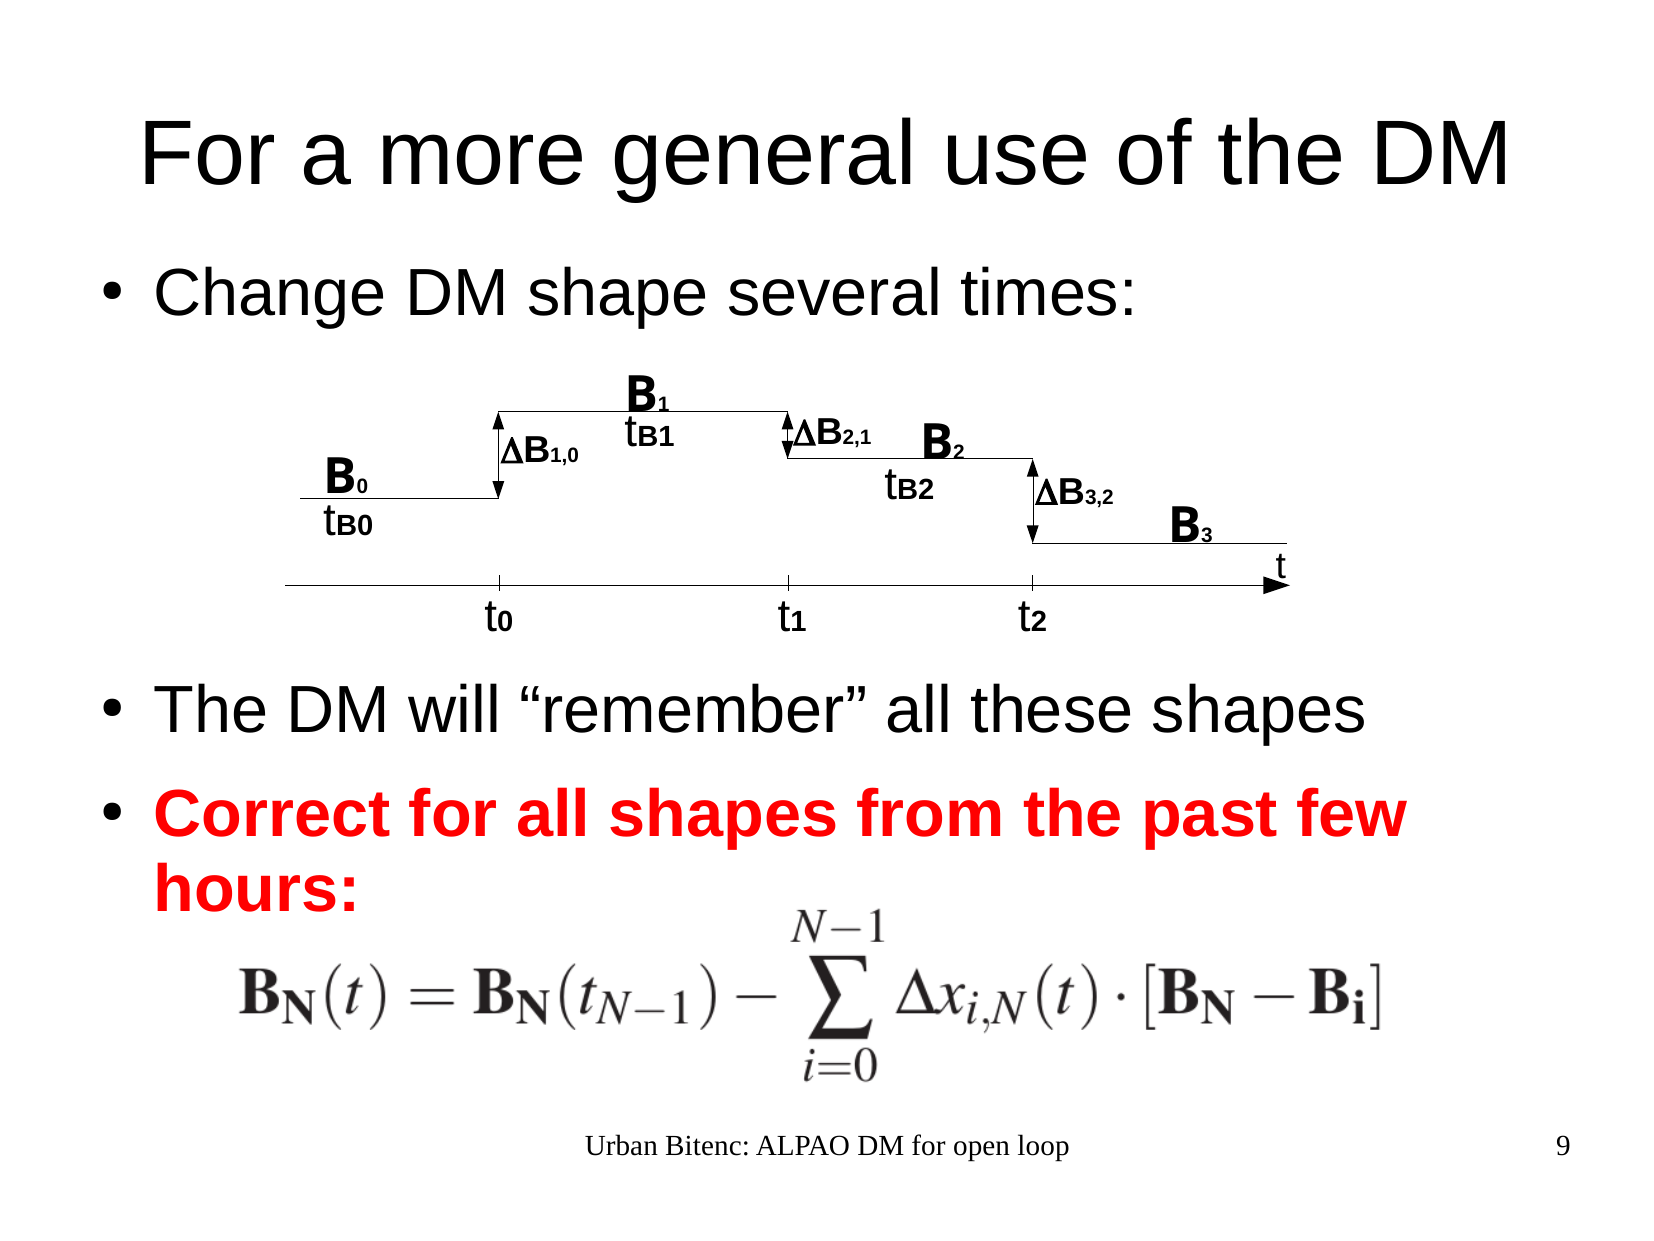

# For a more general use of the DM
Change DM shape several times:
The DM will “remember” all these shapes
Correct for all shapes from the past few hours:
B1
tB1
B2
DB2,1
DB1,0
B0
tB2
DB3,2
B3
tB0
t
t0
t1
t2
Urban Bitenc: ALPAO DM for open loop
9